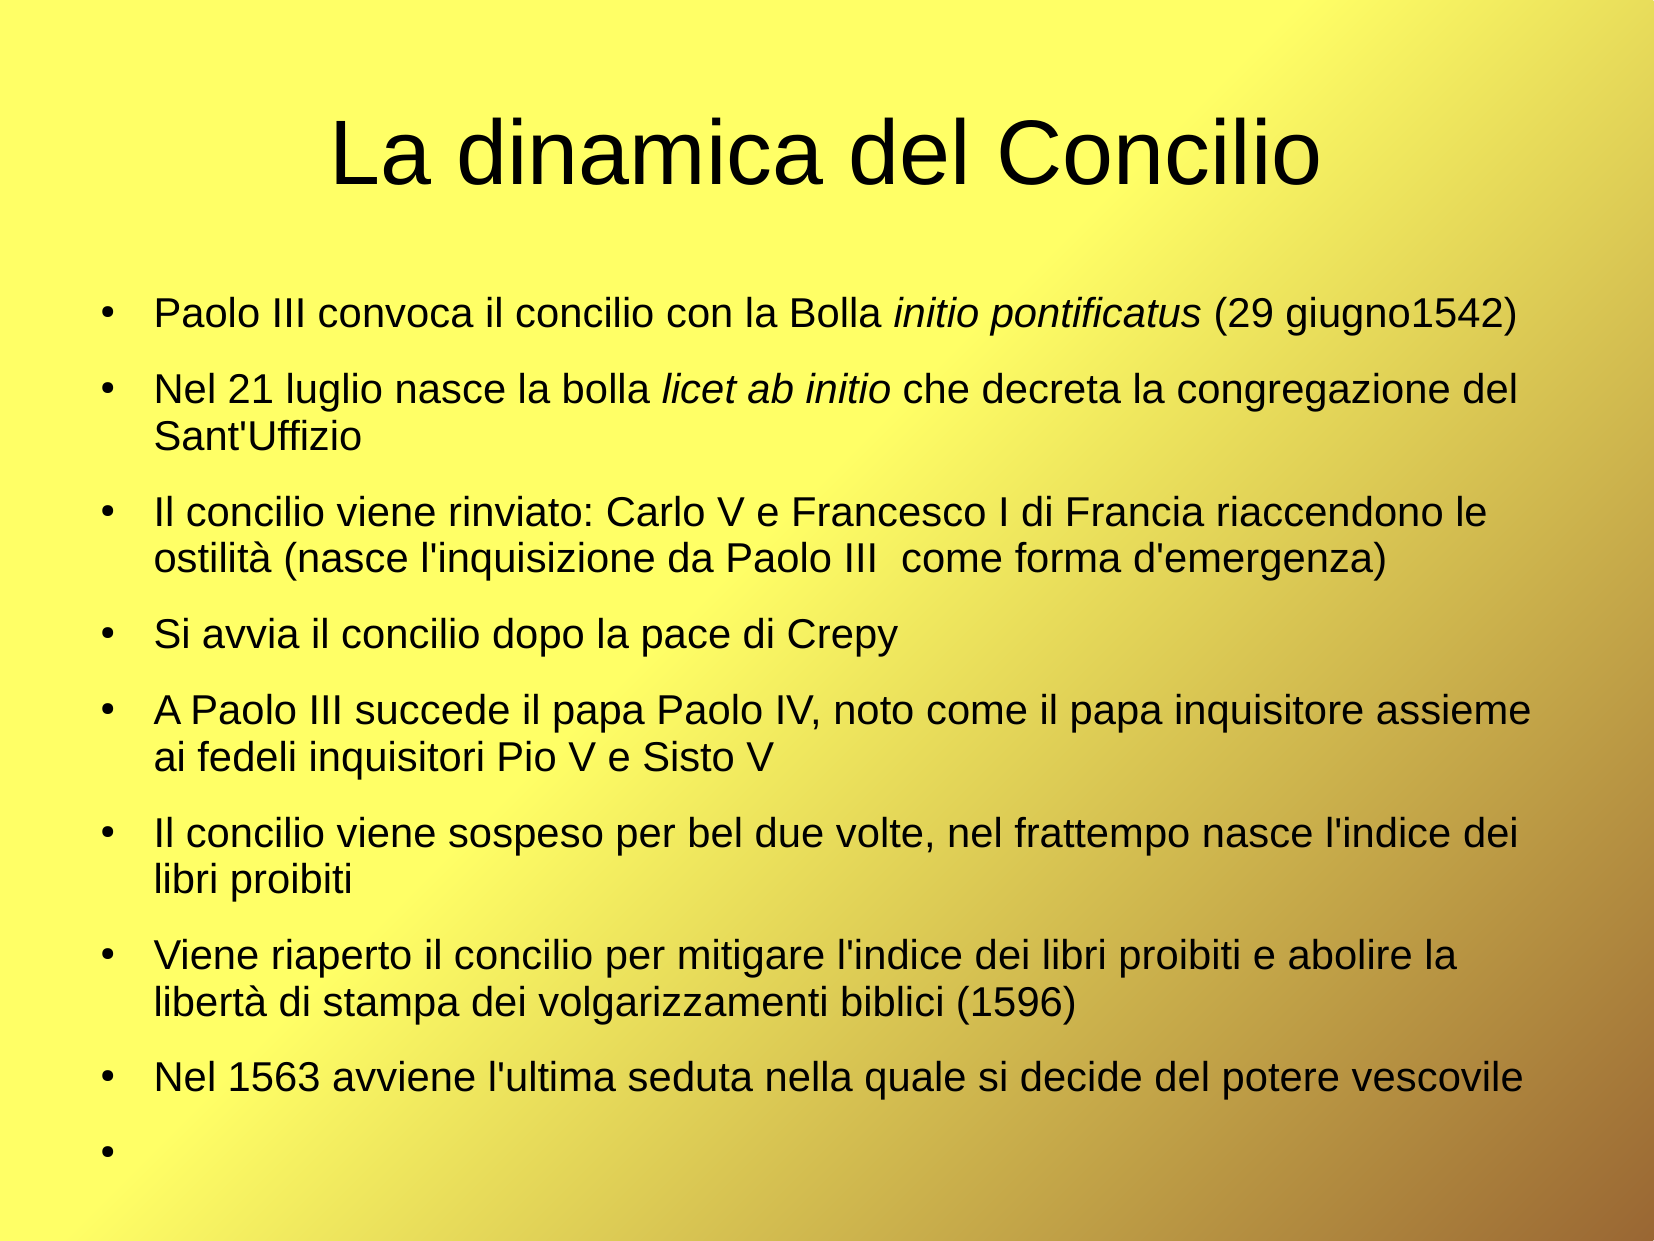

# La dinamica del Concilio
Paolo III convoca il concilio con la Bolla initio pontificatus (29 giugno1542)
Nel 21 luglio nasce la bolla licet ab initio che decreta la congregazione del Sant'Uffizio
Il concilio viene rinviato: Carlo V e Francesco I di Francia riaccendono le ostilità (nasce l'inquisizione da Paolo III come forma d'emergenza)
Si avvia il concilio dopo la pace di Crepy
A Paolo III succede il papa Paolo IV, noto come il papa inquisitore assieme ai fedeli inquisitori Pio V e Sisto V
Il concilio viene sospeso per bel due volte, nel frattempo nasce l'indice dei libri proibiti
Viene riaperto il concilio per mitigare l'indice dei libri proibiti e abolire la libertà di stampa dei volgarizzamenti biblici (1596)
Nel 1563 avviene l'ultima seduta nella quale si decide del potere vescovile